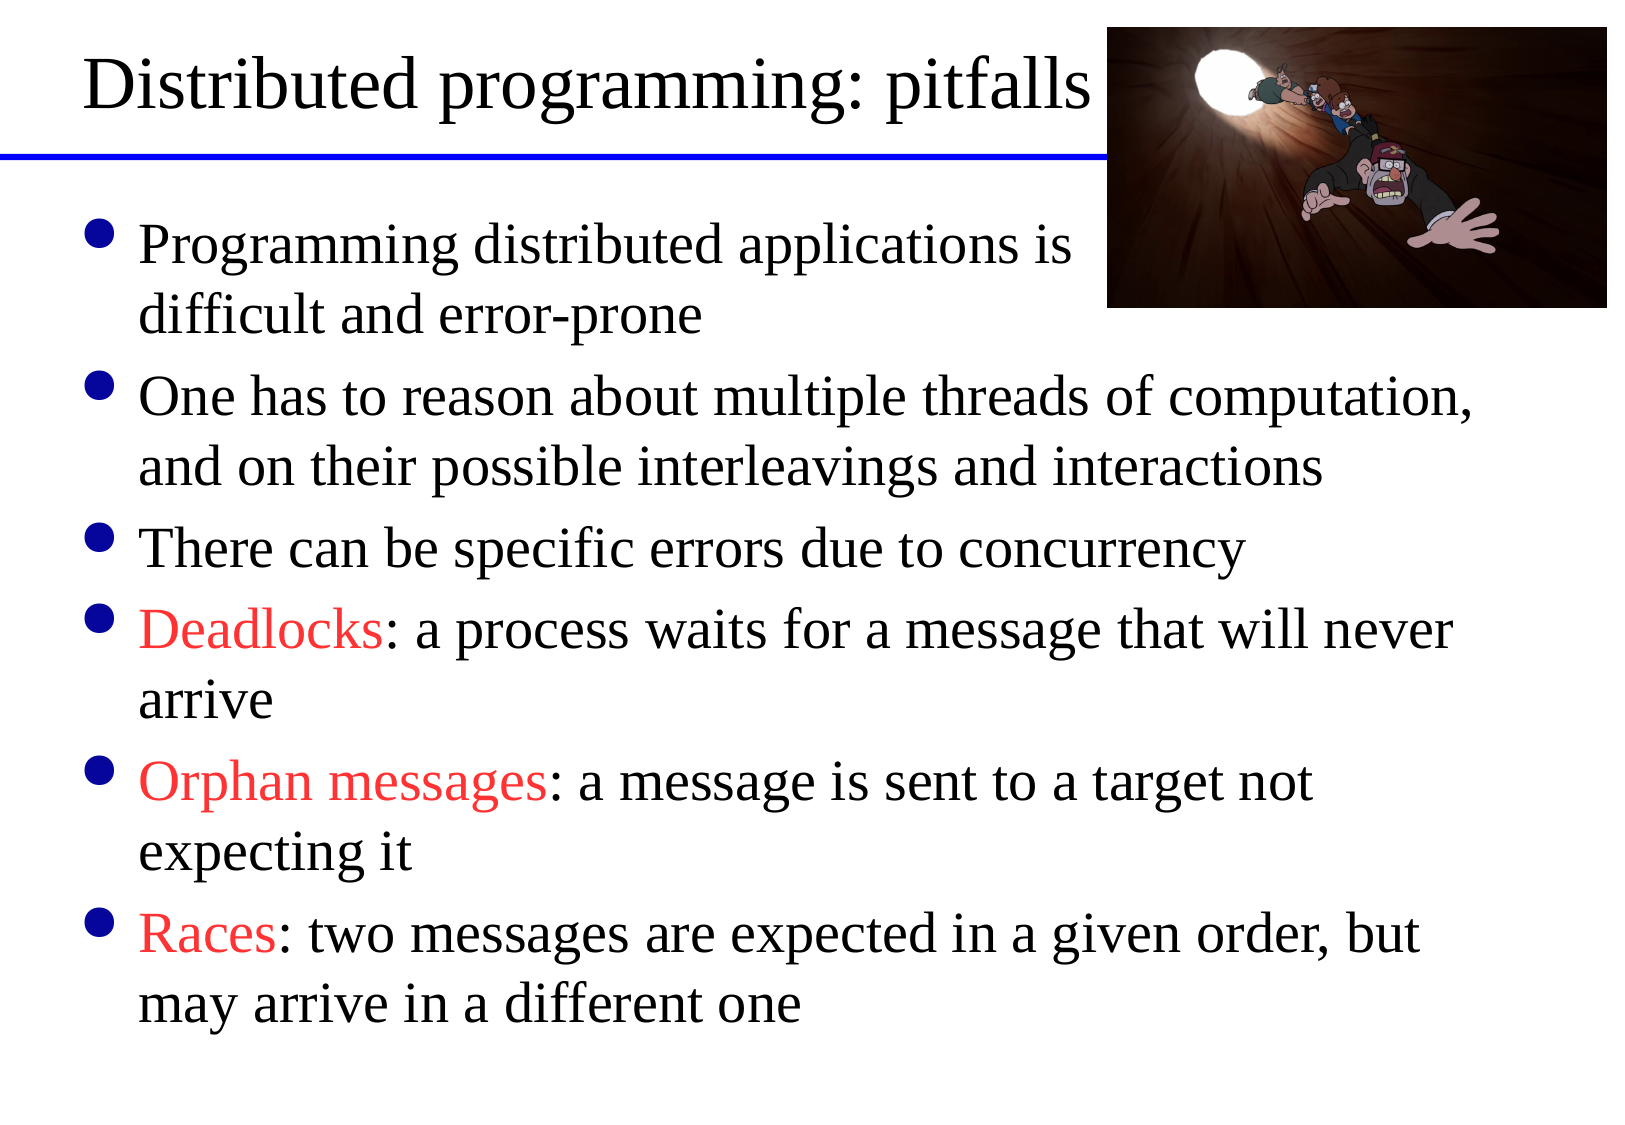

# Distributed programming: pitfalls
Programming distributed applications is
difficult and error-prone
One has to reason about multiple threads of computation, and on their possible interleavings and interactions
There can be specific errors due to concurrency
Deadlocks: a process waits for a message that will never arrive
Orphan messages: a message is sent to a target not expecting it
Races: two messages are expected in a given order, but may arrive in a different one